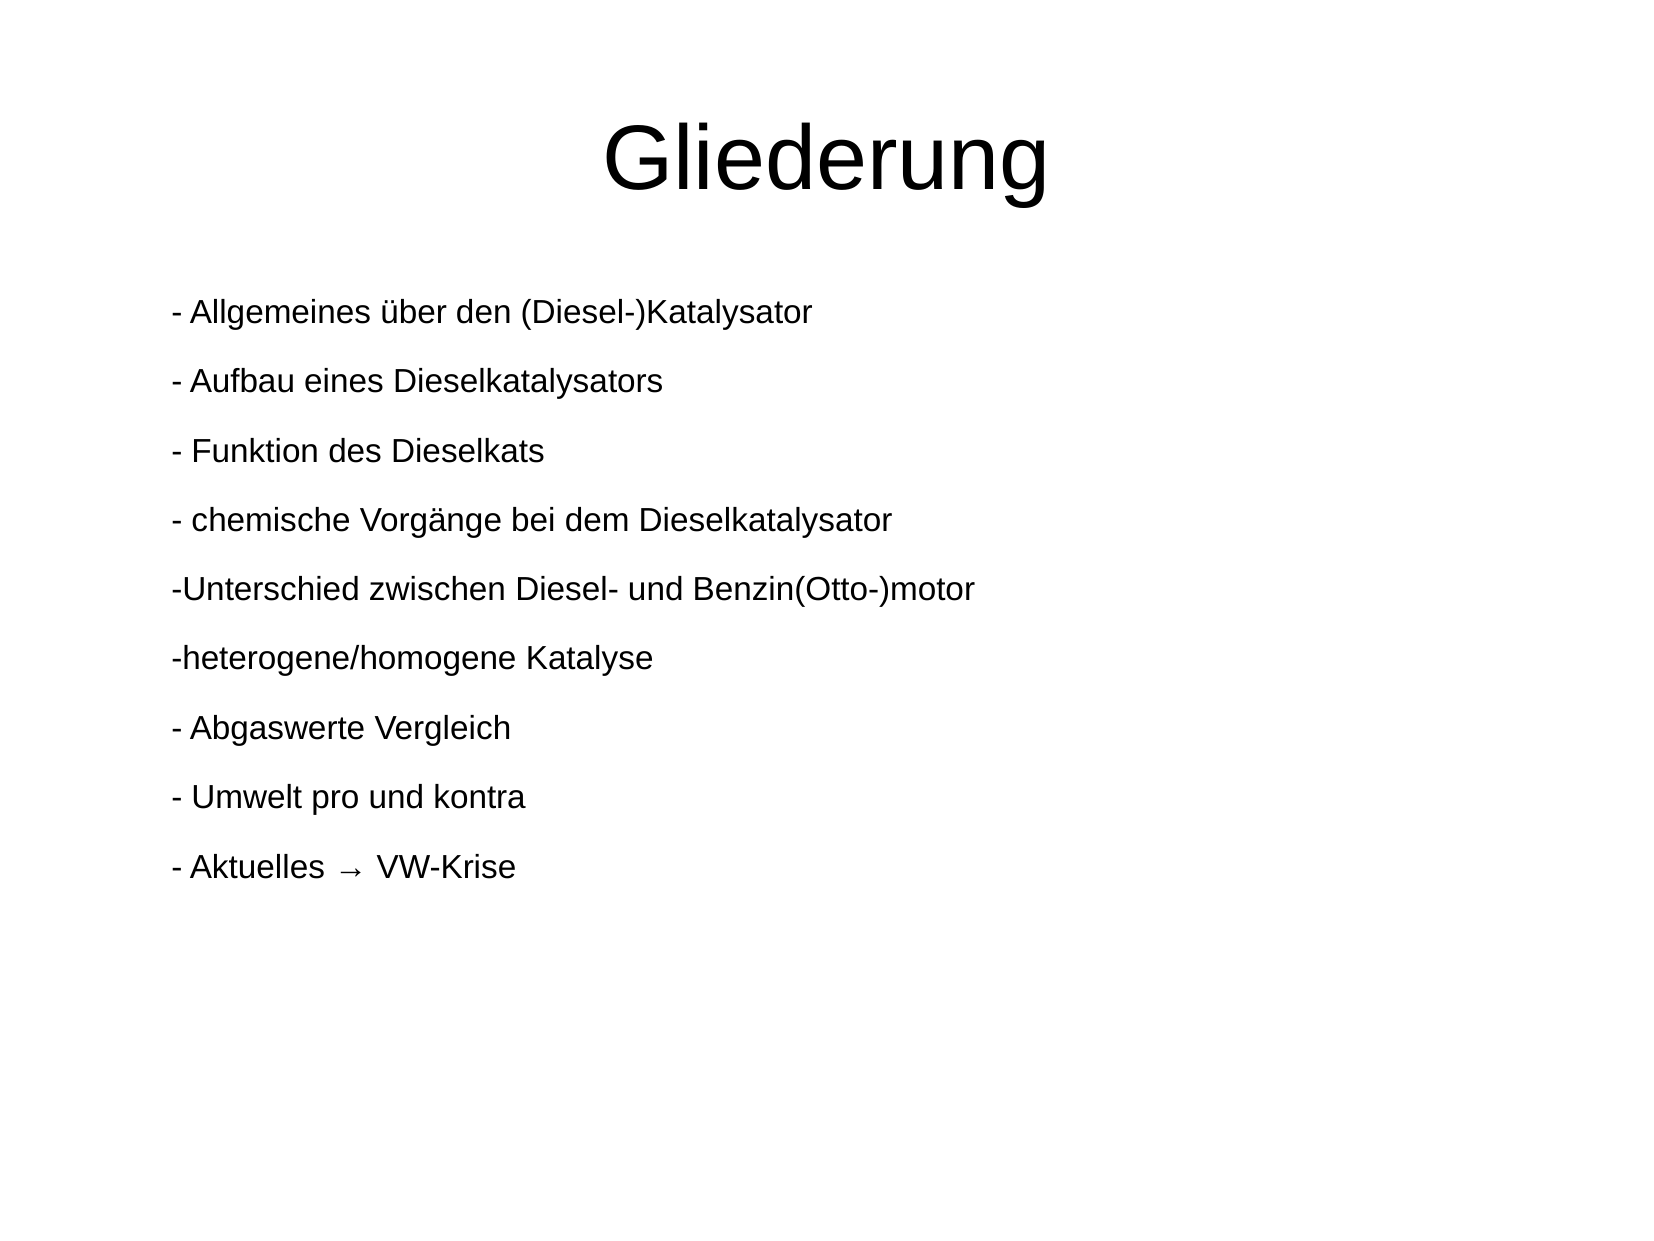

# Gliederung
- Allgemeines über den (Diesel-)Katalysator
- Aufbau eines Dieselkatalysators
- Funktion des Dieselkats
- chemische Vorgänge bei dem Dieselkatalysator
-Unterschied zwischen Diesel- und Benzin(Otto-)motor
-heterogene/homogene Katalyse
- Abgaswerte Vergleich
- Umwelt pro und kontra
- Aktuelles → VW-Krise